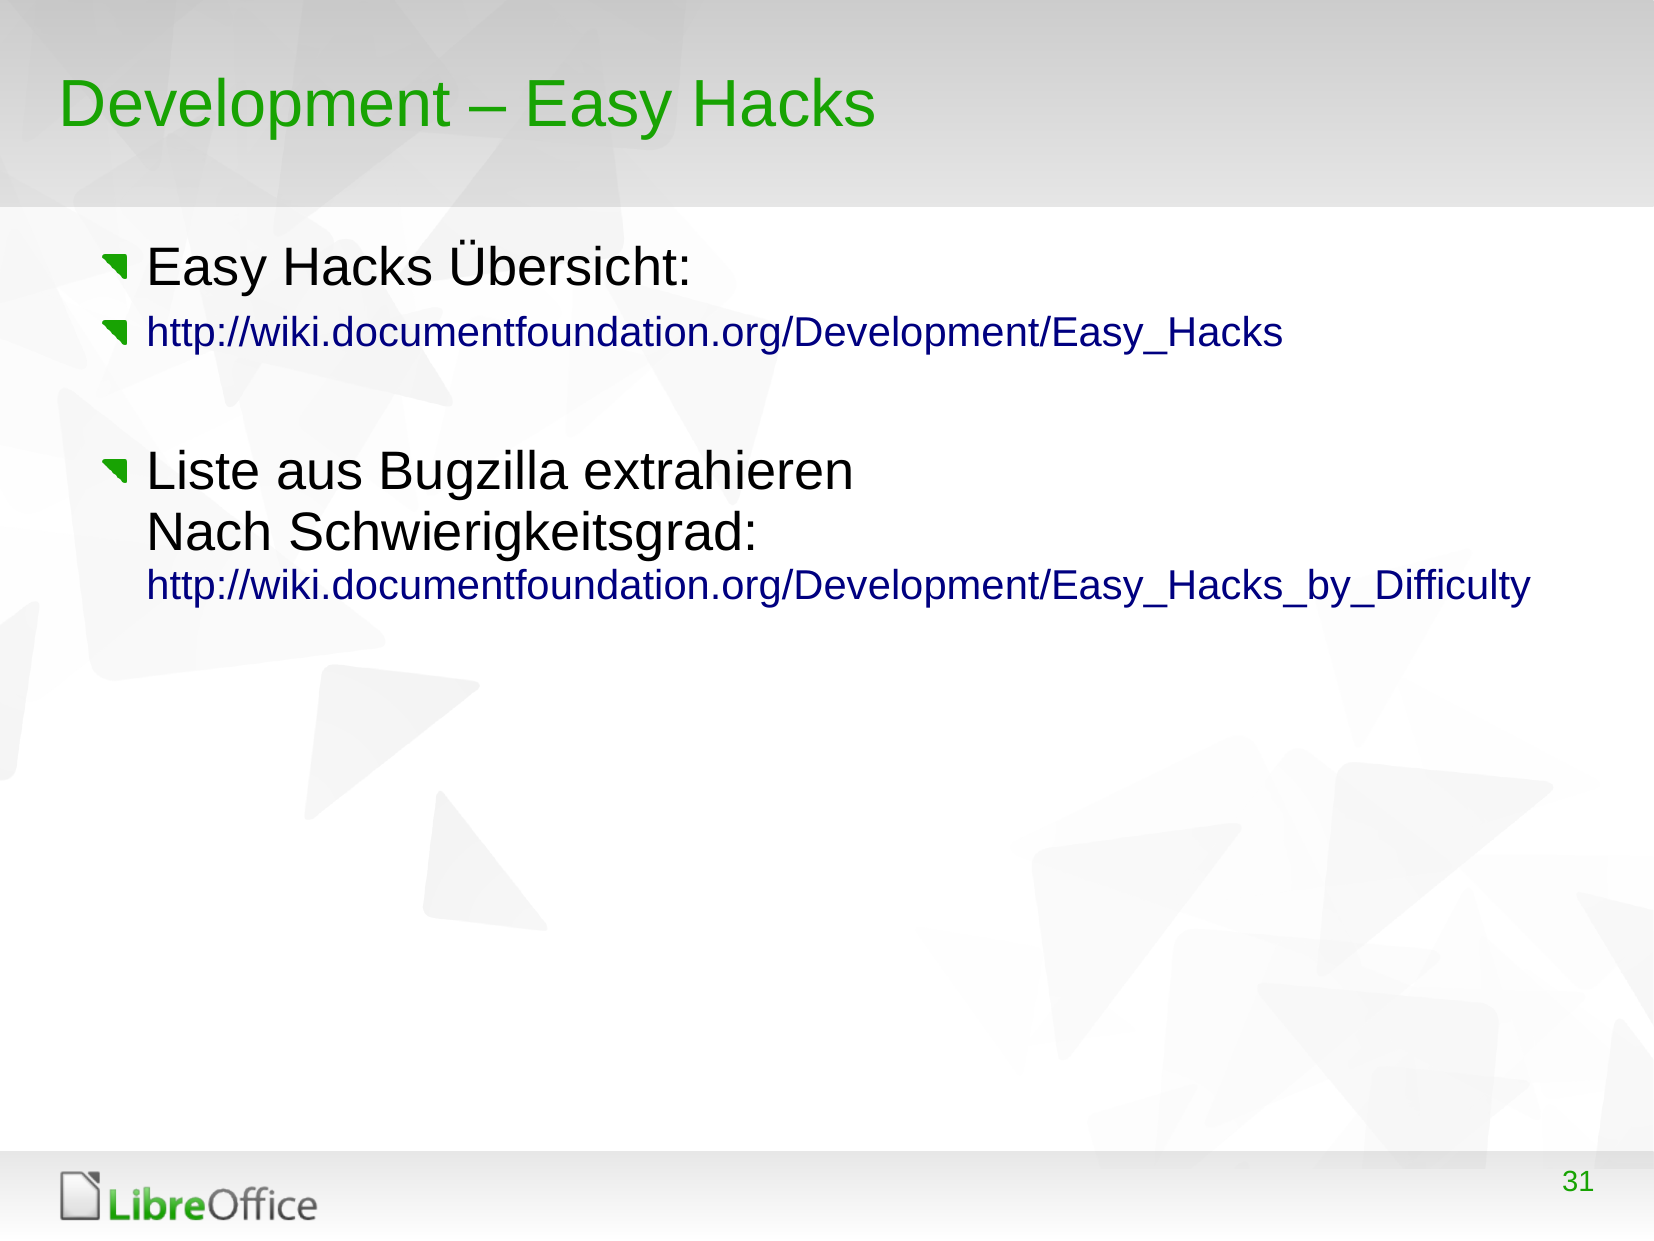

# Development – Easy Hacks
Easy Hacks Übersicht:
http://wiki.documentfoundation.org/Development/Easy_Hacks
Liste aus Bugzilla extrahieren
Nach Schwierigkeitsgrad:http://wiki.documentfoundation.org/Development/Easy_Hacks_by_Difficulty
31